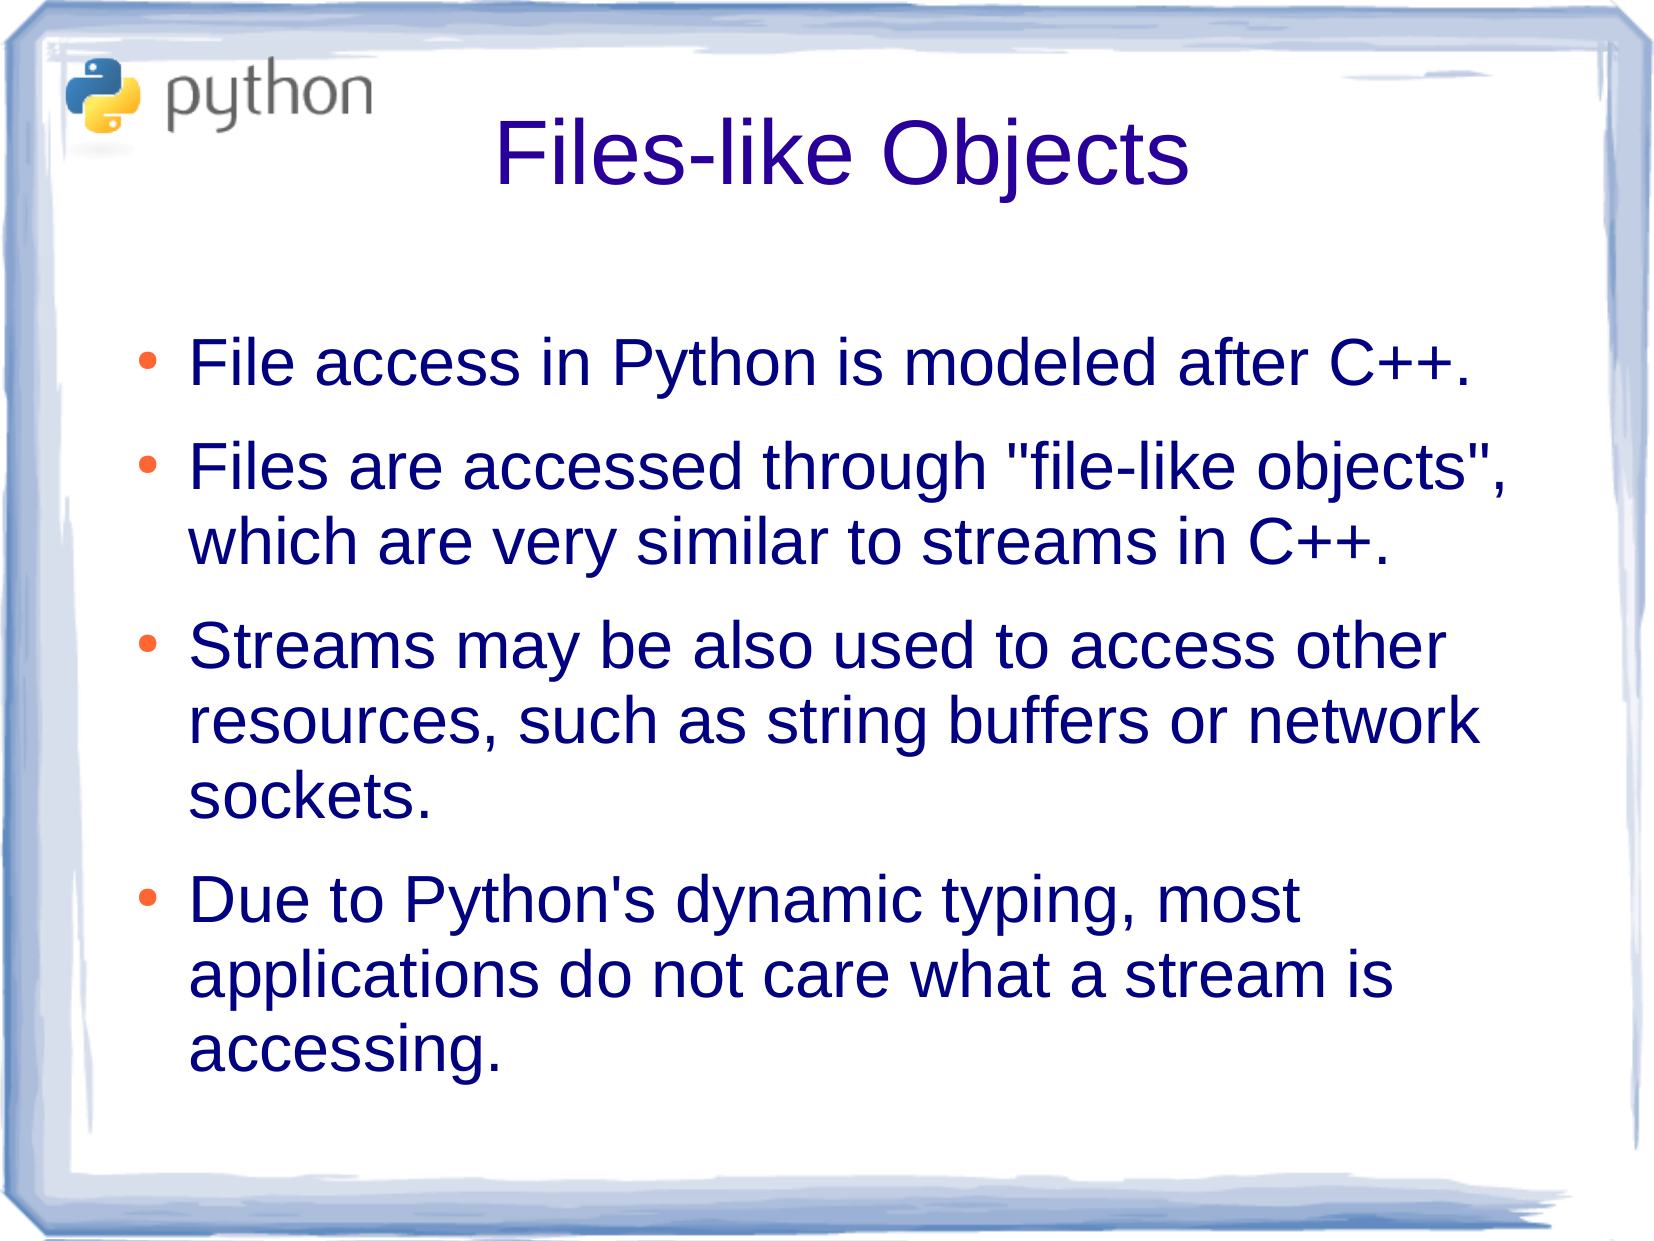

# Files-like Objects
File access in Python is modeled after C++.
Files are accessed through "file-like objects", which are very similar to streams in C++.
Streams may be also used to access other resources, such as string buffers or network sockets.
Due to Python's dynamic typing, most applications do not care what a stream is accessing.